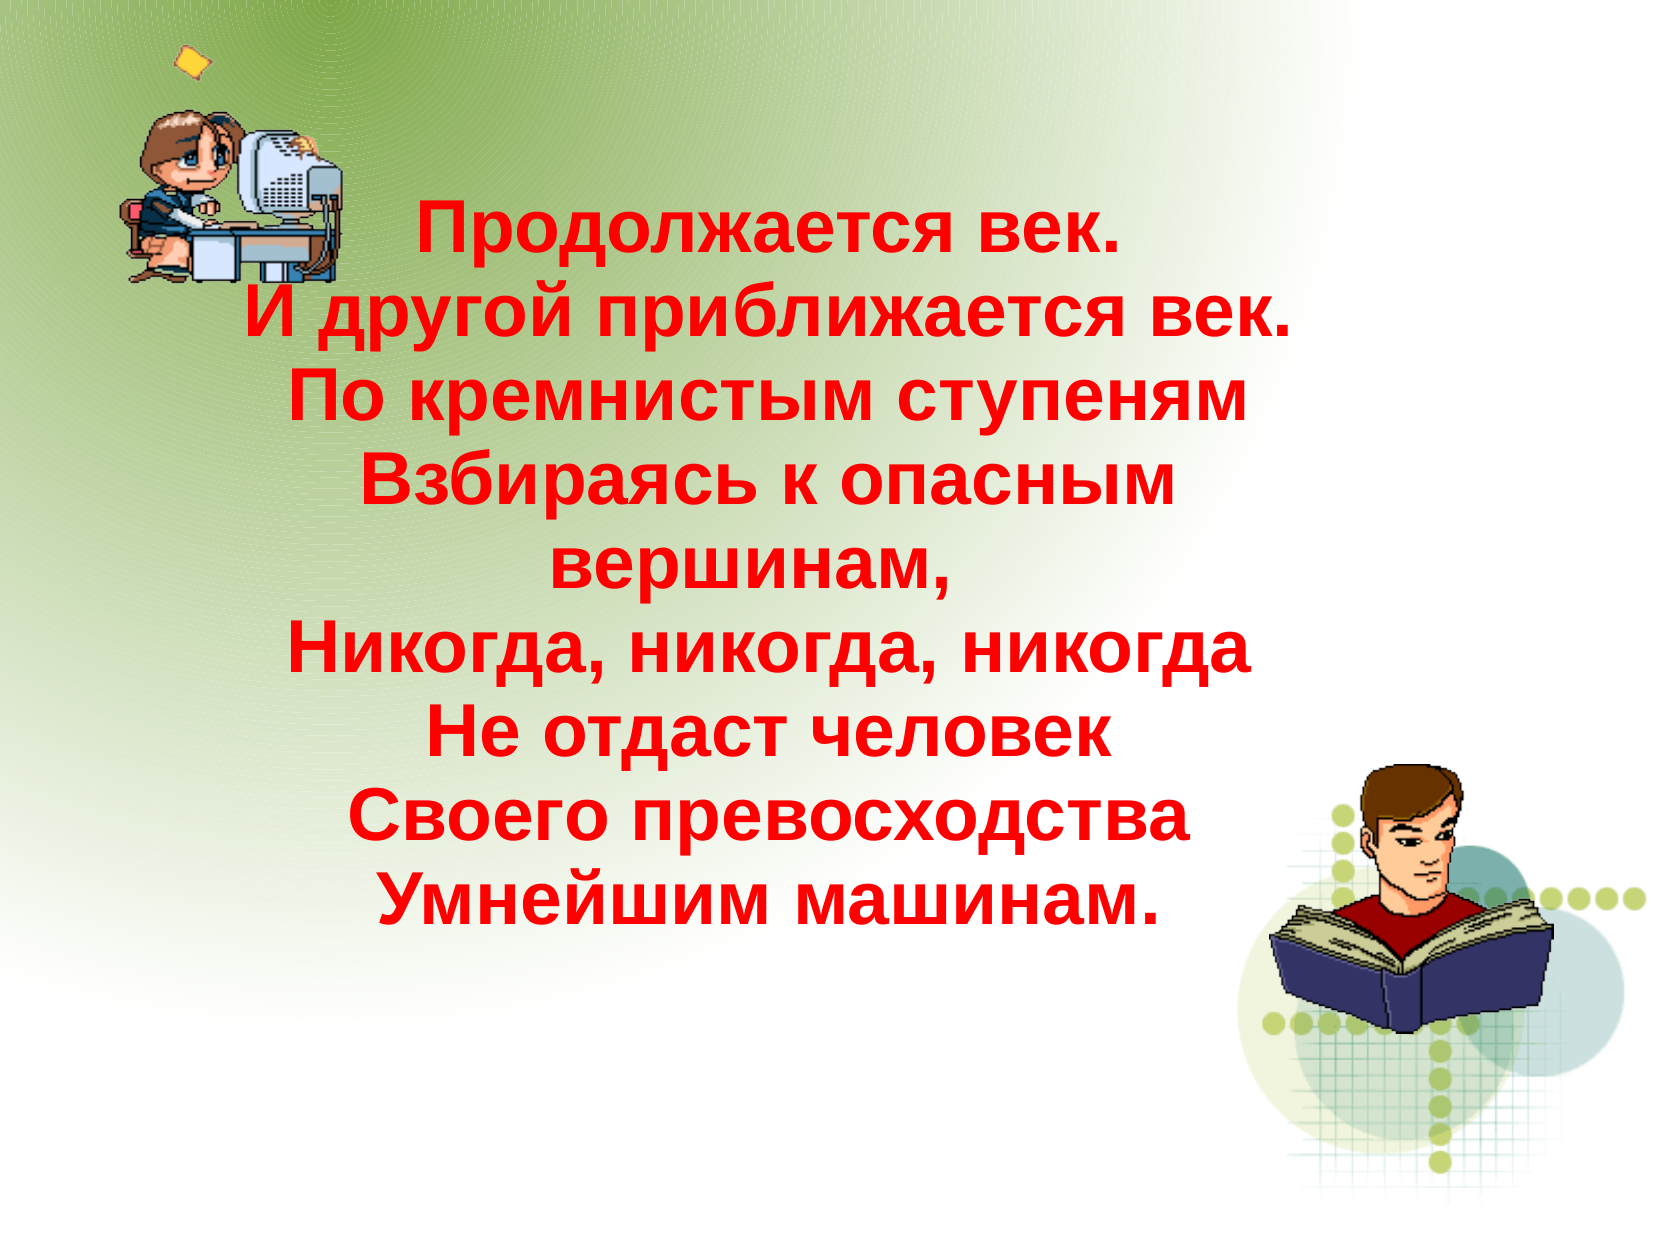

Продолжается век.
И другой приближается век.
По кремнистым ступеням
Взбираясь к опасным вершинам,
Никогда, никогда, никогда
Не отдаст человек
Своего превосходства
Умнейшим машинам.